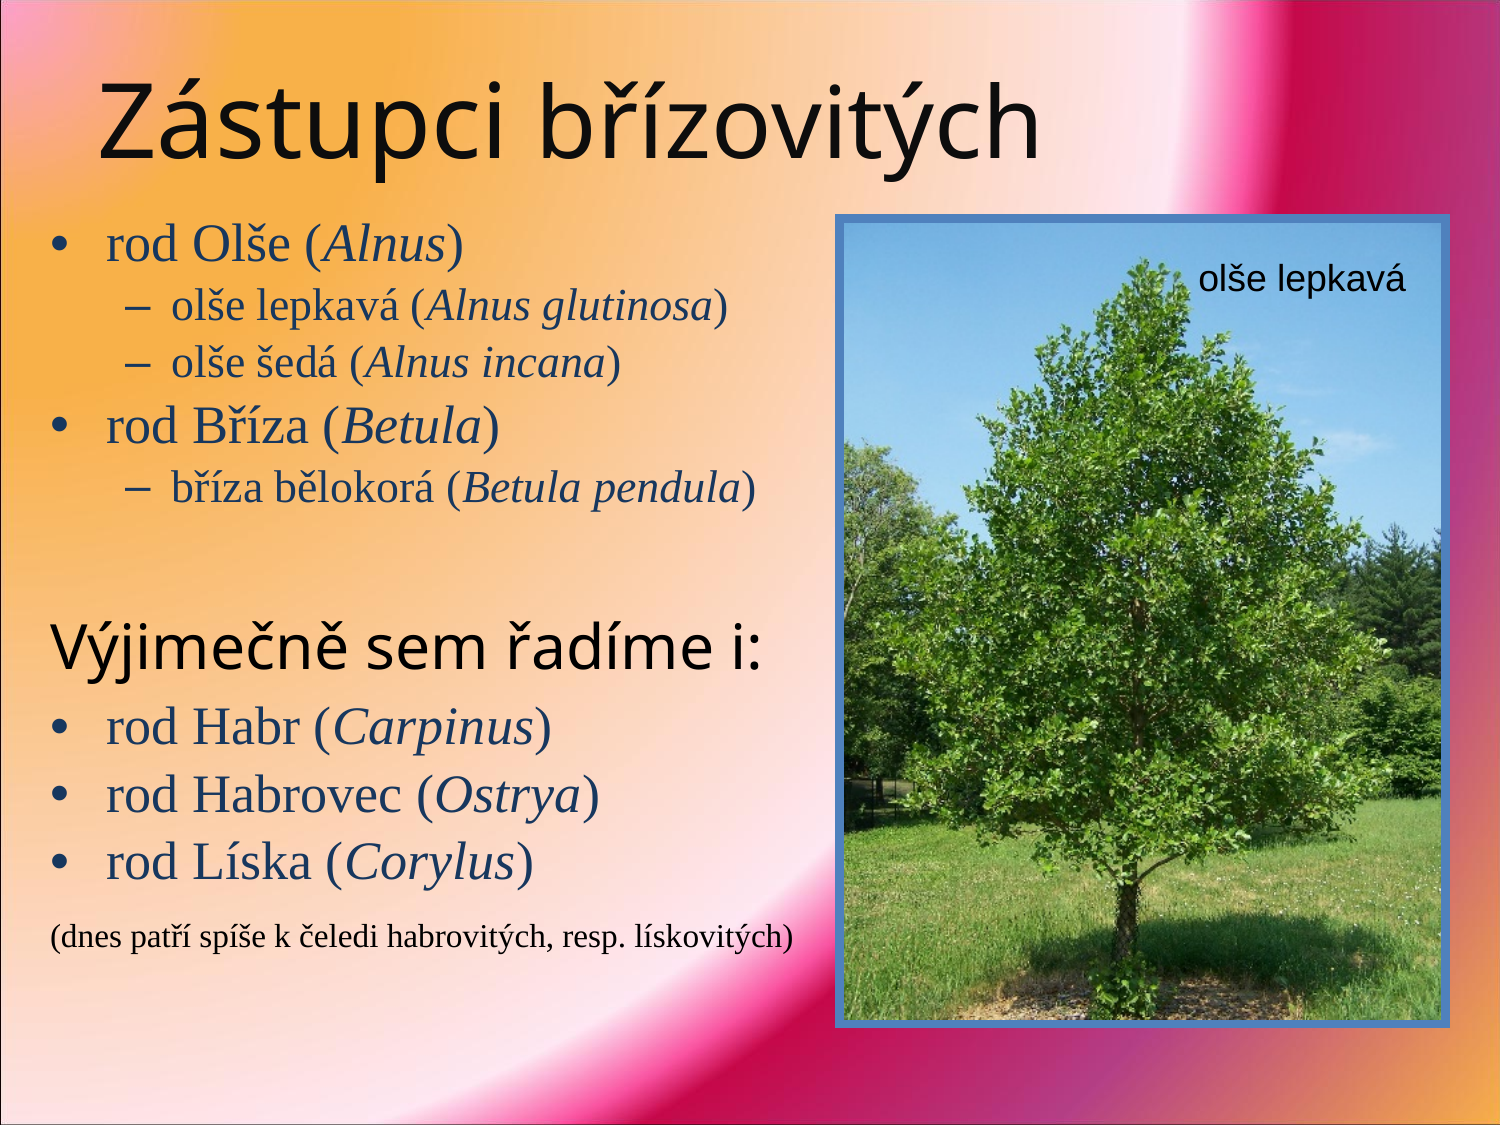

Zástupci břízovitých
# rod Olše (Alnus)
olše lepkavá (Alnus glutinosa)
olše šedá (Alnus incana)
rod Bříza (Betula)
bříza bělokorá (Betula pendula)
Výjimečně sem řadíme i:
rod Habr (Carpinus)
rod Habrovec (Ostrya)
rod Líska (Corylus)
(dnes patří spíše k čeledi habrovitých, resp. lískovitých)
olše lepkavá